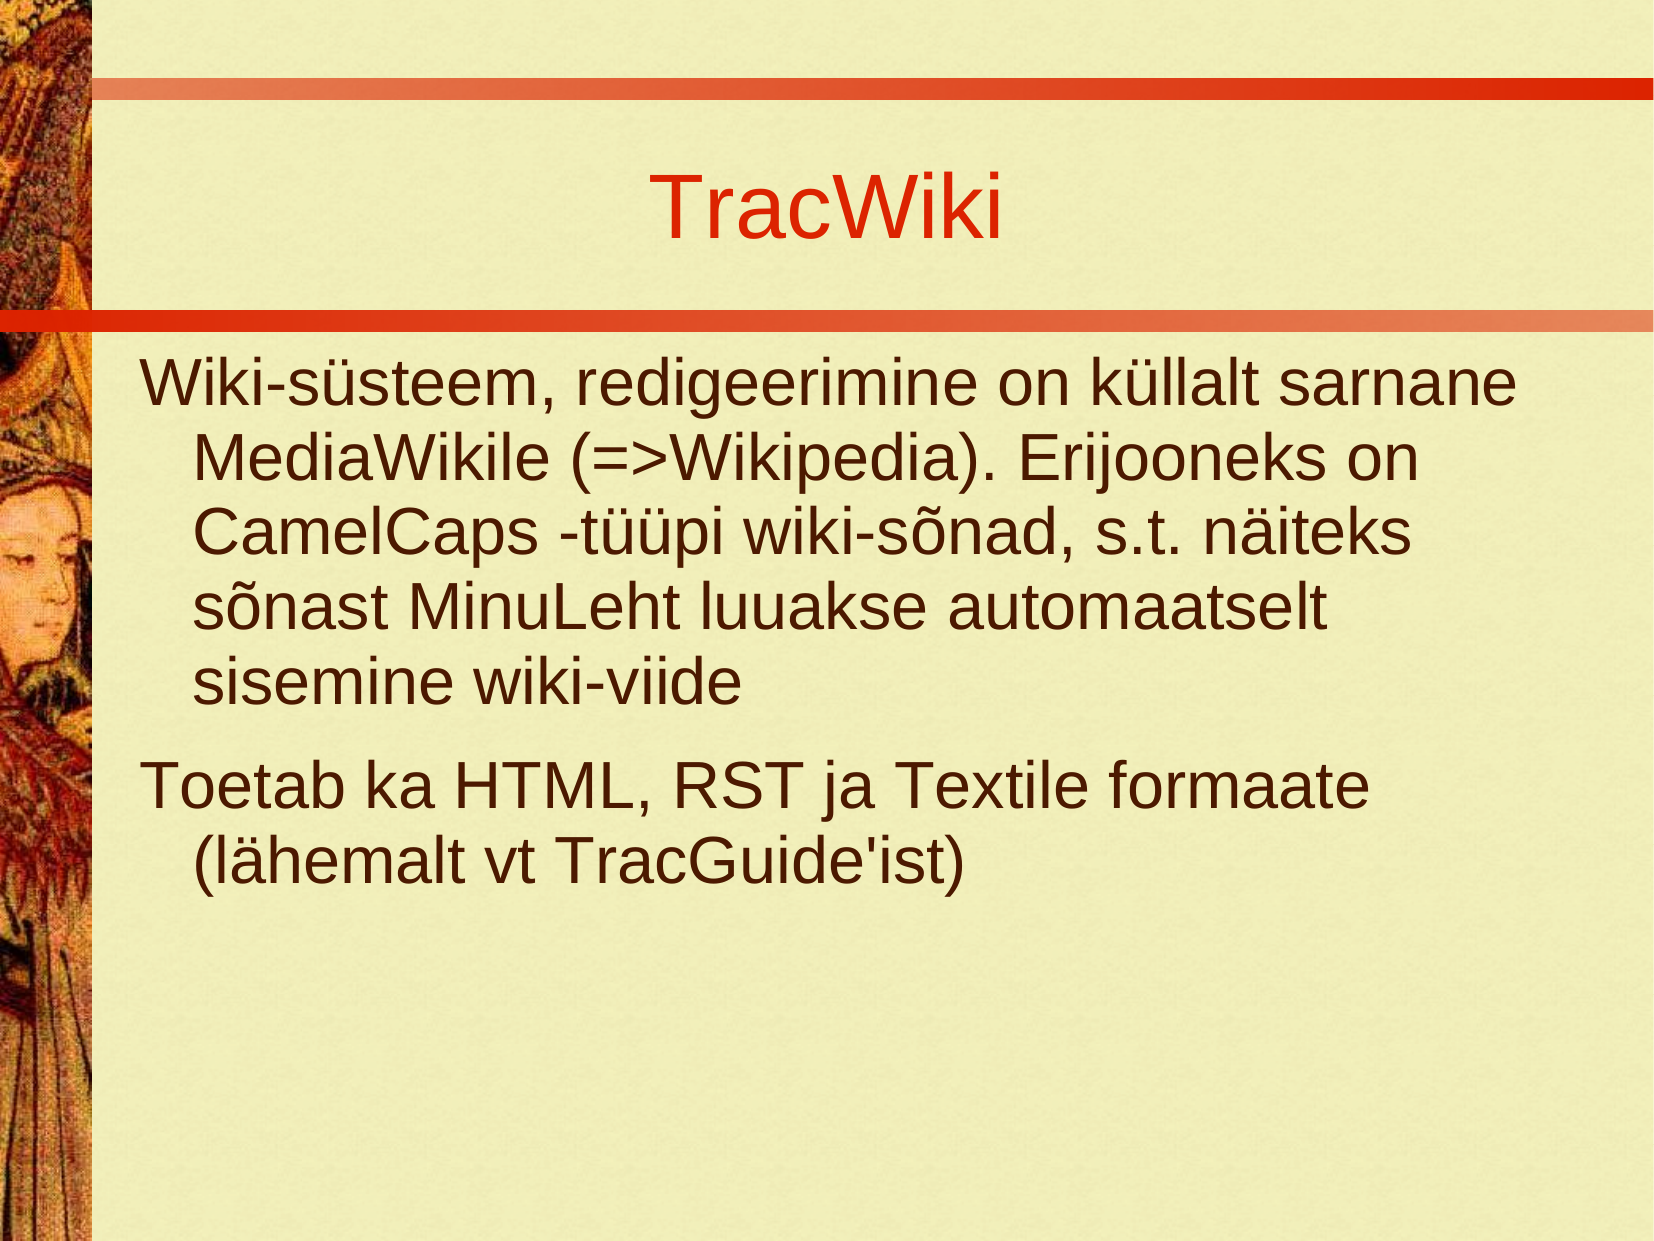

# TracWiki
Wiki-süsteem, redigeerimine on küllalt sarnane MediaWikile (=>Wikipedia). Erijooneks on CamelCaps -tüüpi wiki-sõnad, s.t. näiteks sõnast MinuLeht luuakse automaatselt sisemine wiki-viide
Toetab ka HTML, RST ja Textile formaate (lähemalt vt TracGuide'ist)